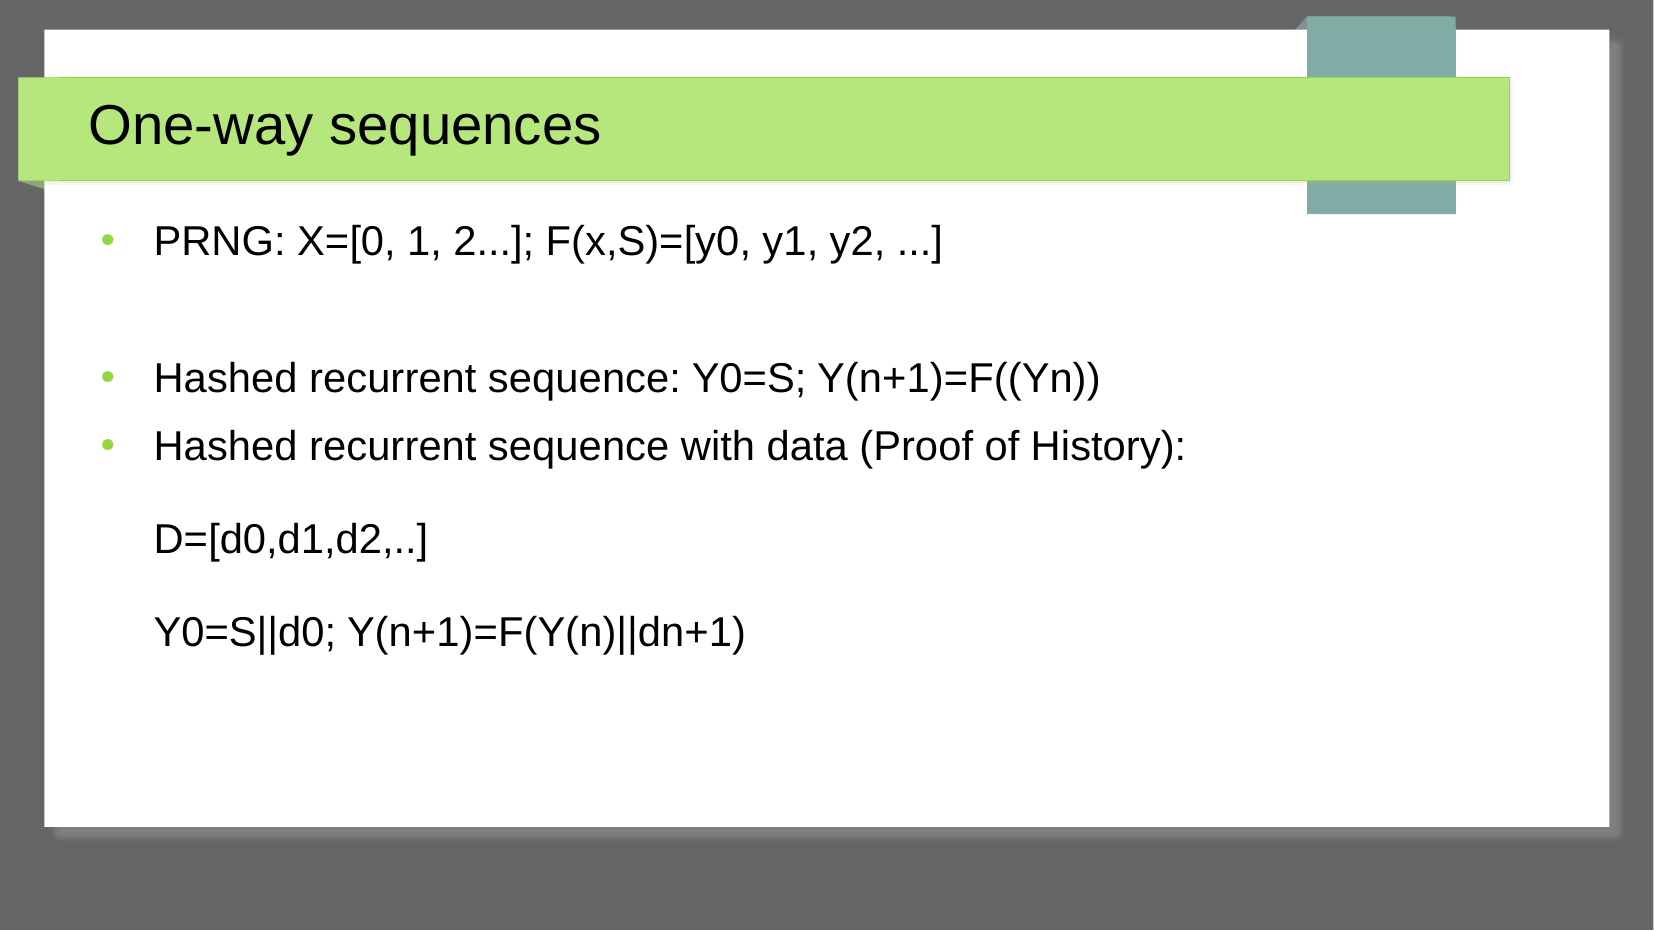

# One-way sequences
PRNG: X=[0, 1, 2...]; F(x,S)=[y0, y1, y2, ...]
Hashed recurrent sequence: Y0=S; Y(n+1)=F((Yn))
Hashed recurrent sequence with data (Proof of History):
D=[d0,d1,d2,..]
Y0=S||d0; Y(n+1)=F(Y(n)||dn+1)